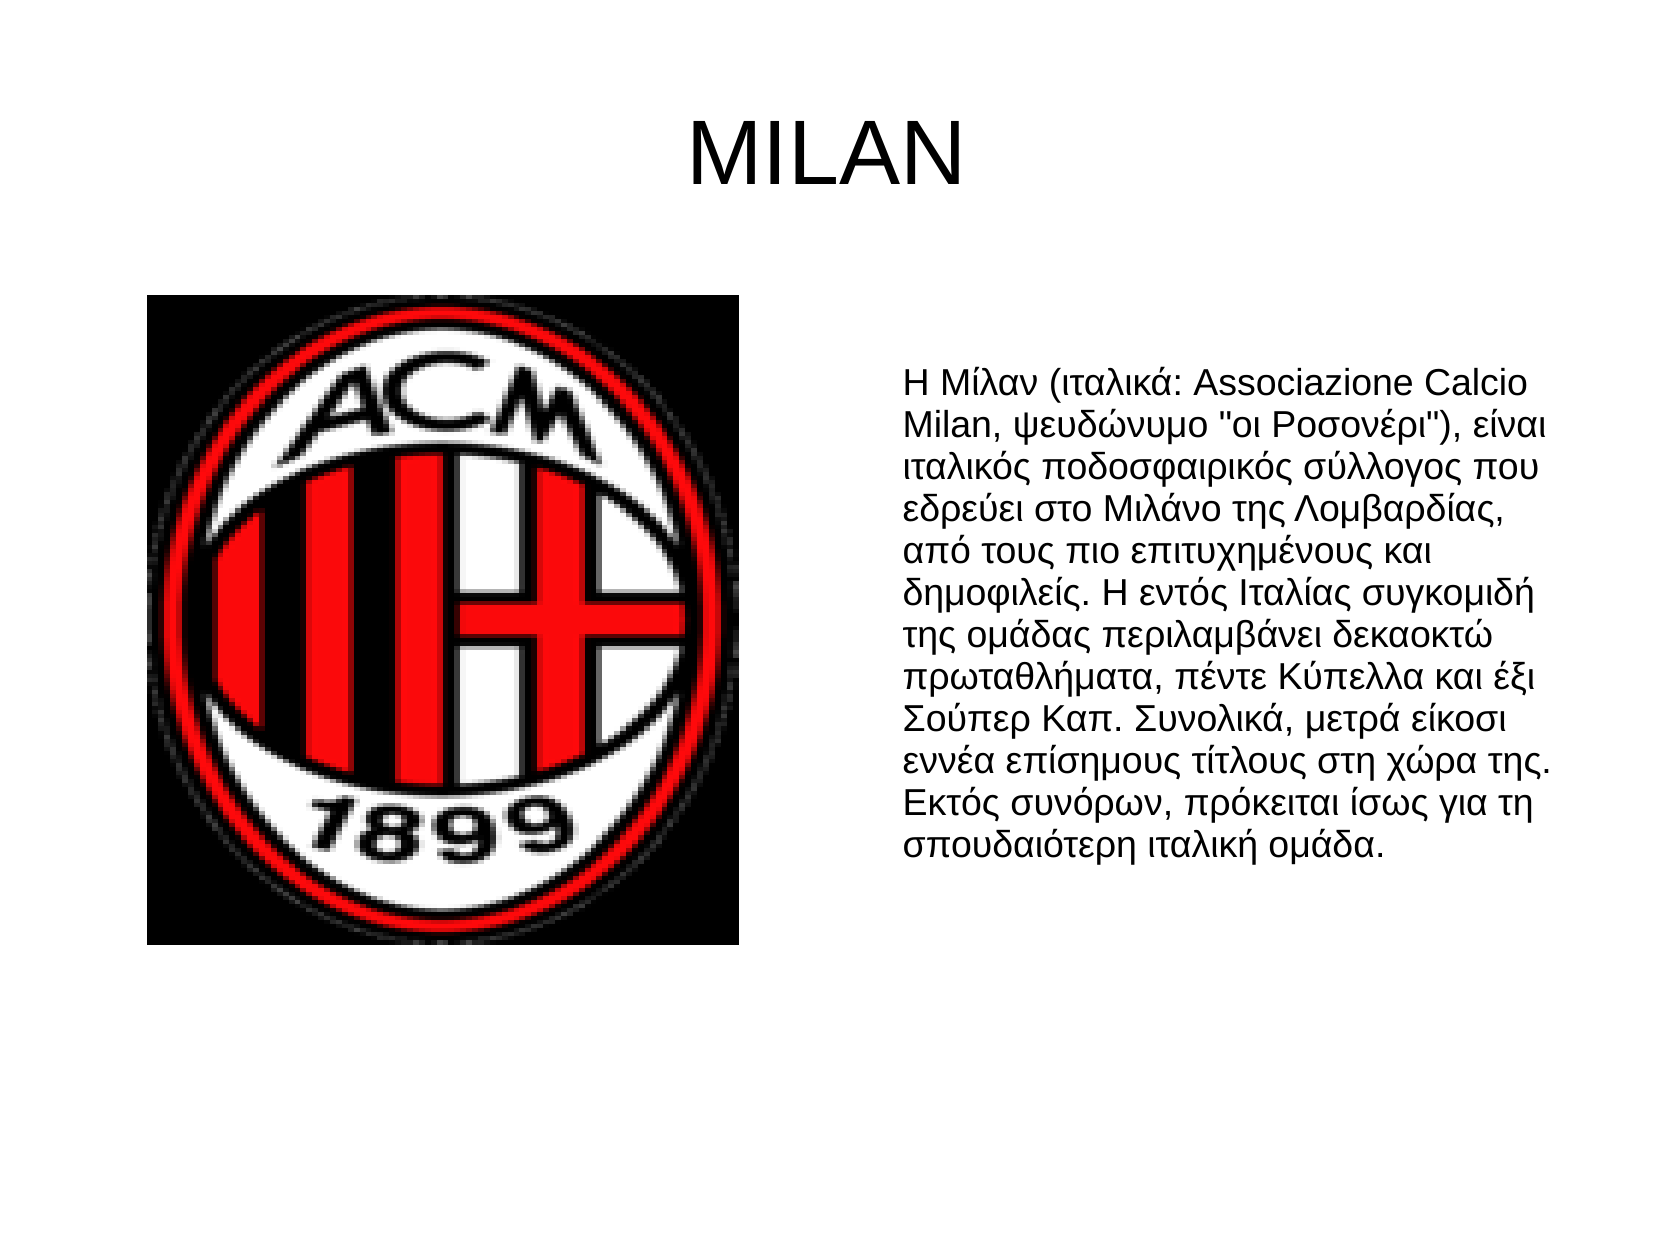

# MILAN
Η Μίλαν (ιταλικά: Associazione Calcio Milan, ψευδώνυμο "οι Ροσονέρι"), είναι ιταλικός ποδοσφαιρικός σύλλογος που εδρεύει στο Μιλάνο της Λομβαρδίας, από τους πιο επιτυχημένους και δημοφιλείς. Η εντός Ιταλίας συγκομιδή της ομάδας περιλαμβάνει δεκαοκτώ πρωταθλήματα, πέντε Κύπελλα και έξι Σούπερ Καπ. Συνολικά, μετρά είκοσι εννέα επίσημους τίτλους στη χώρα της. Εκτός συνόρων, πρόκειται ίσως για τη σπουδαιότερη ιταλική ομάδα.